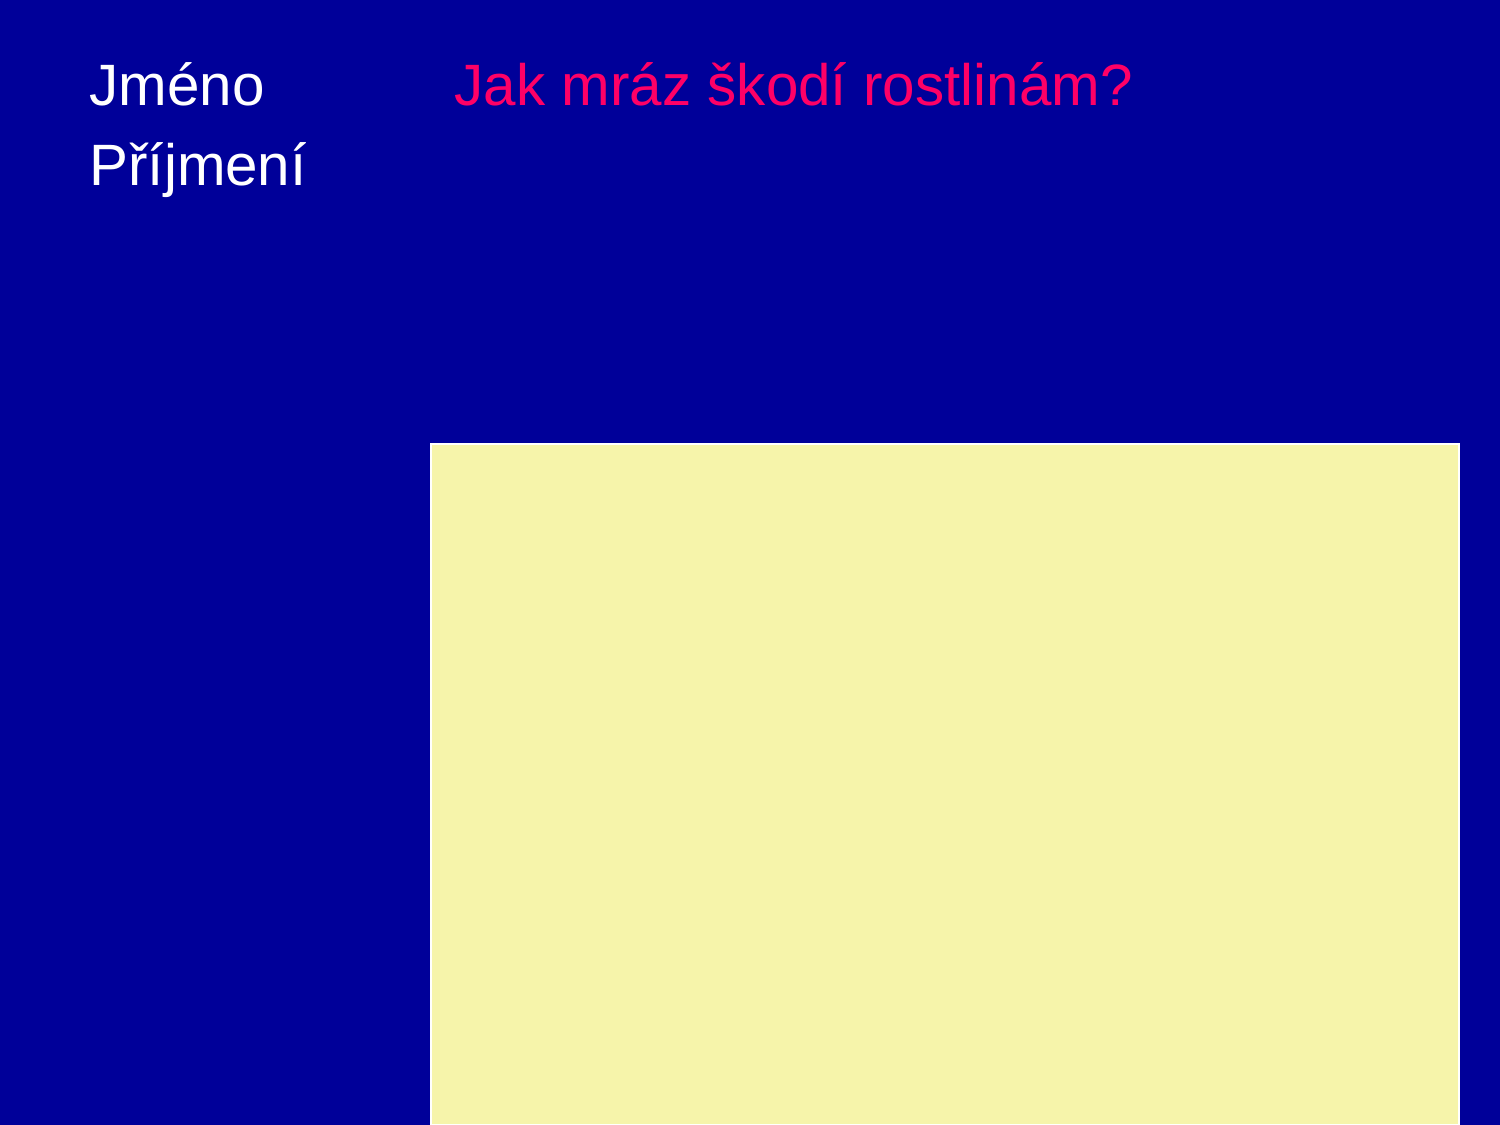

Jméno
Příjmení
Jak mráz škodí rostlinám?
V buňkách vznikající ledové krystalky mají
větší objem než voda a buňku roztrhnou.